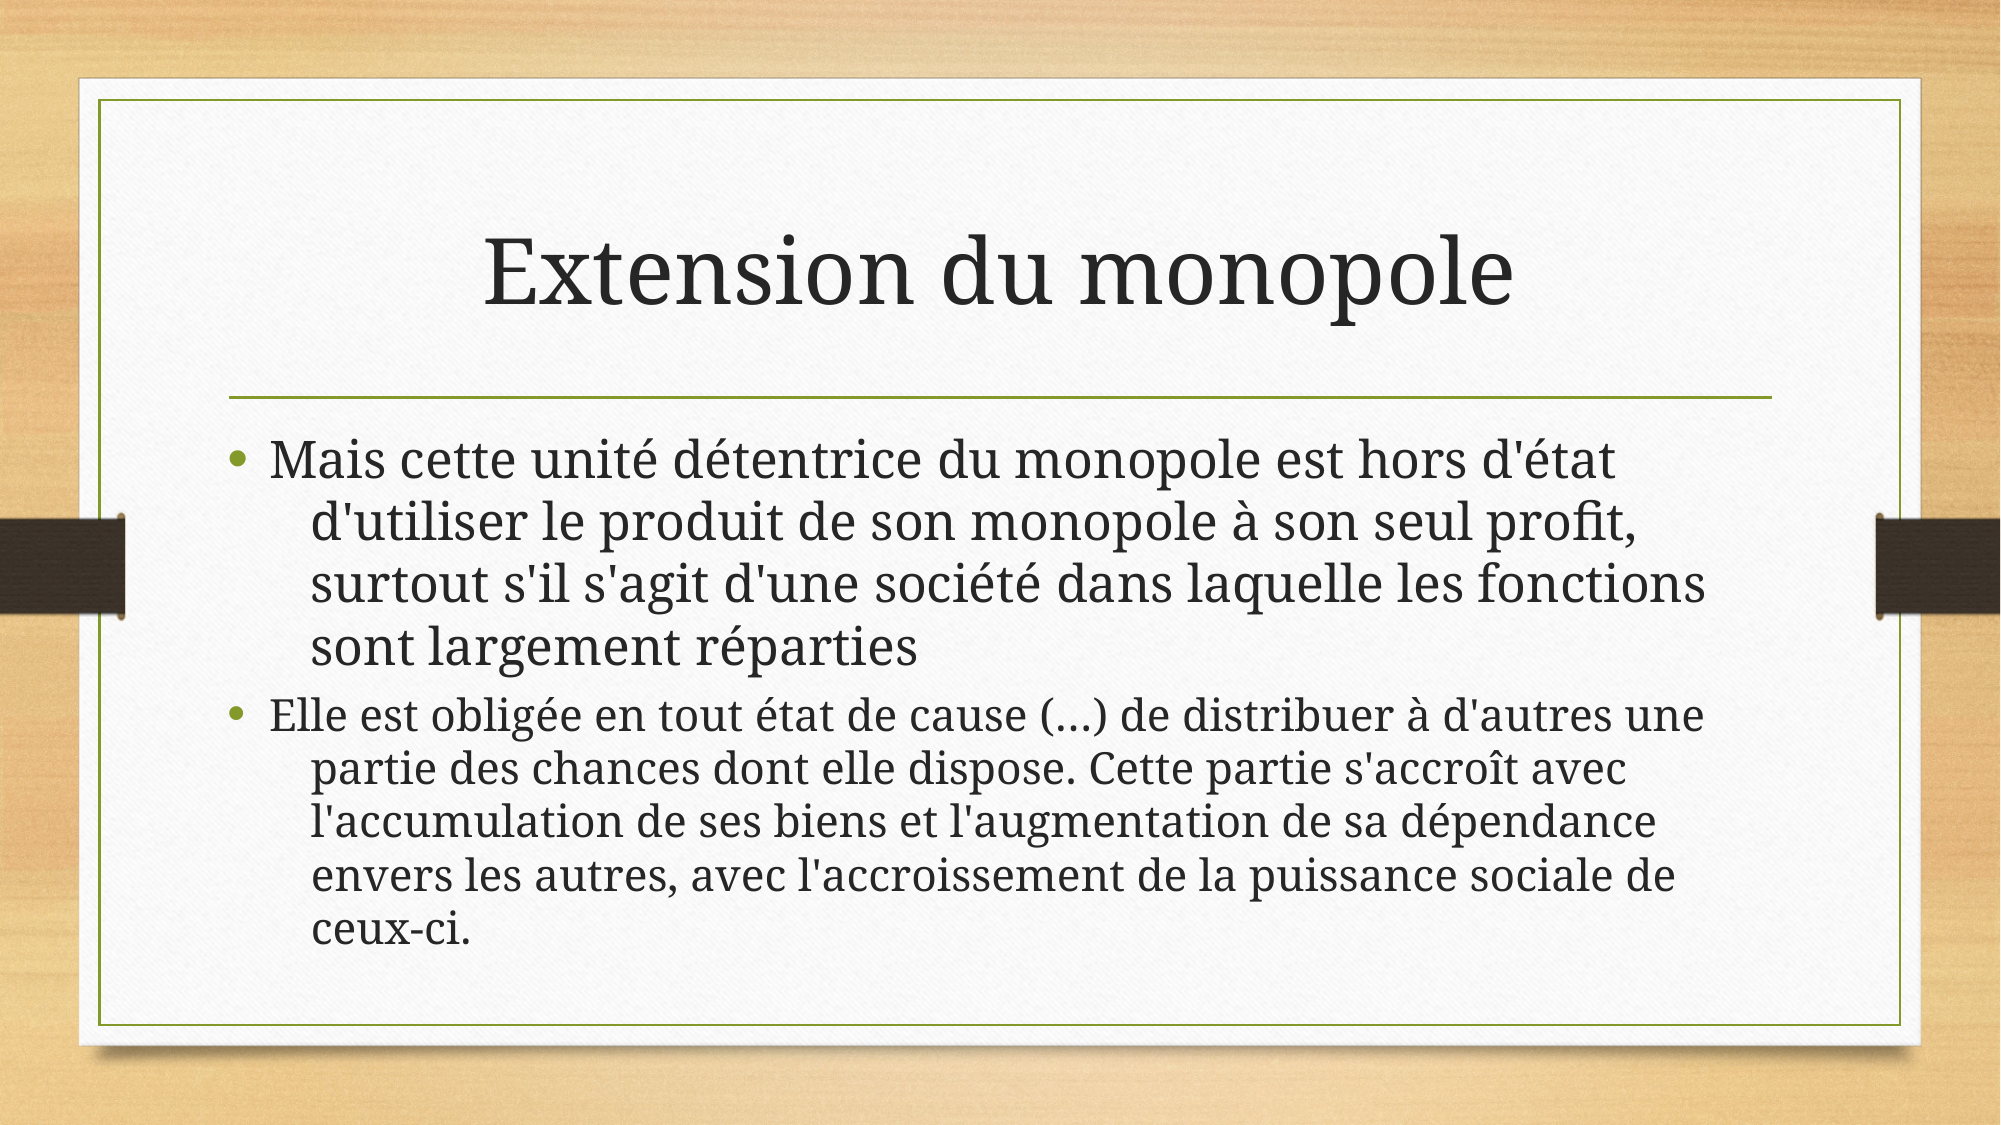

# Extension du monopole
Mais cette unité détentrice du monopole est hors d'état d'utiliser le produit de son monopole à son seul profit, surtout s'il s'agit d'une société dans laquelle les fonctions sont largement réparties
Elle est obligée en tout état de cause (…) de distribuer à d'autres une partie des chances dont elle dispose. Cette partie s'accroît avec l'accumulation de ses biens et l'augmentation de sa dépendance envers les autres, avec l'accroissement de la puissance sociale de ceux-ci.